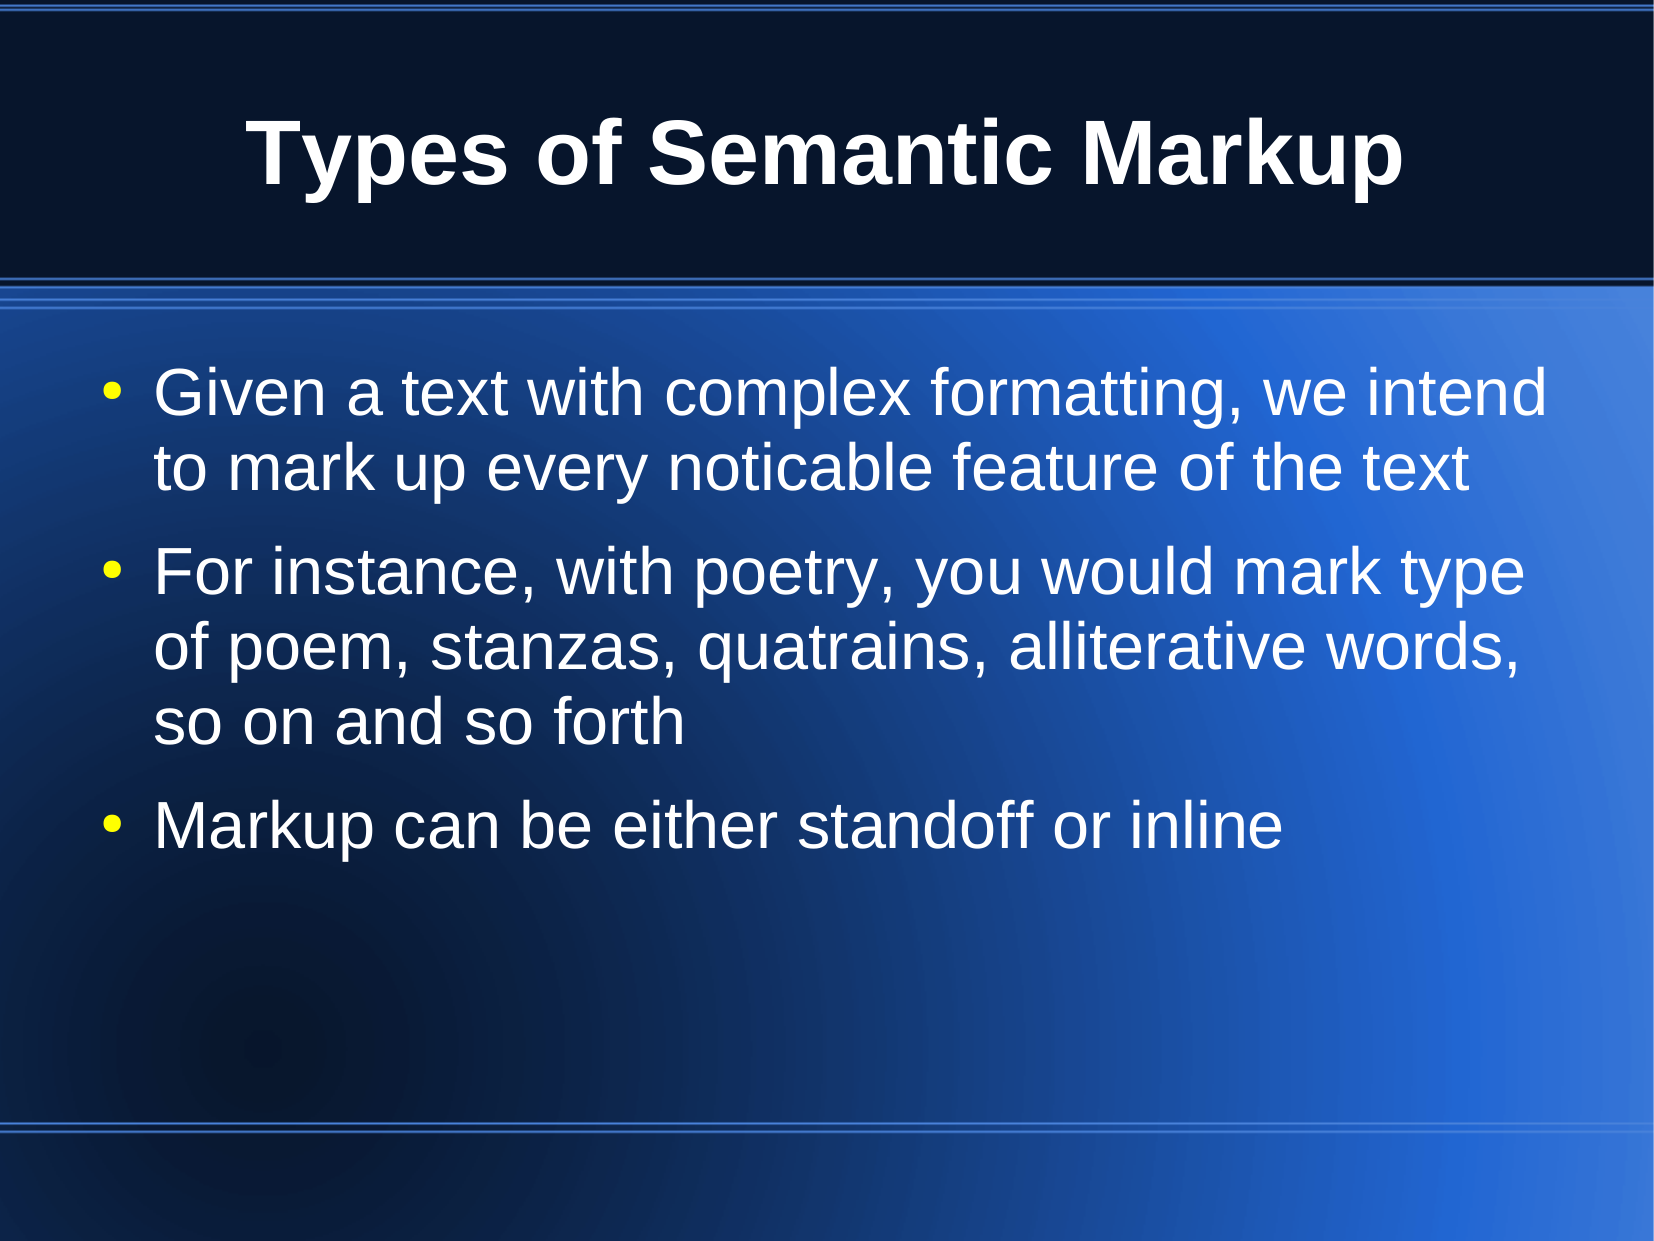

# Types of Semantic Markup
Given a text with complex formatting, we intend to mark up every noticable feature of the text
For instance, with poetry, you would mark type of poem, stanzas, quatrains, alliterative words, so on and so forth
Markup can be either standoff or inline